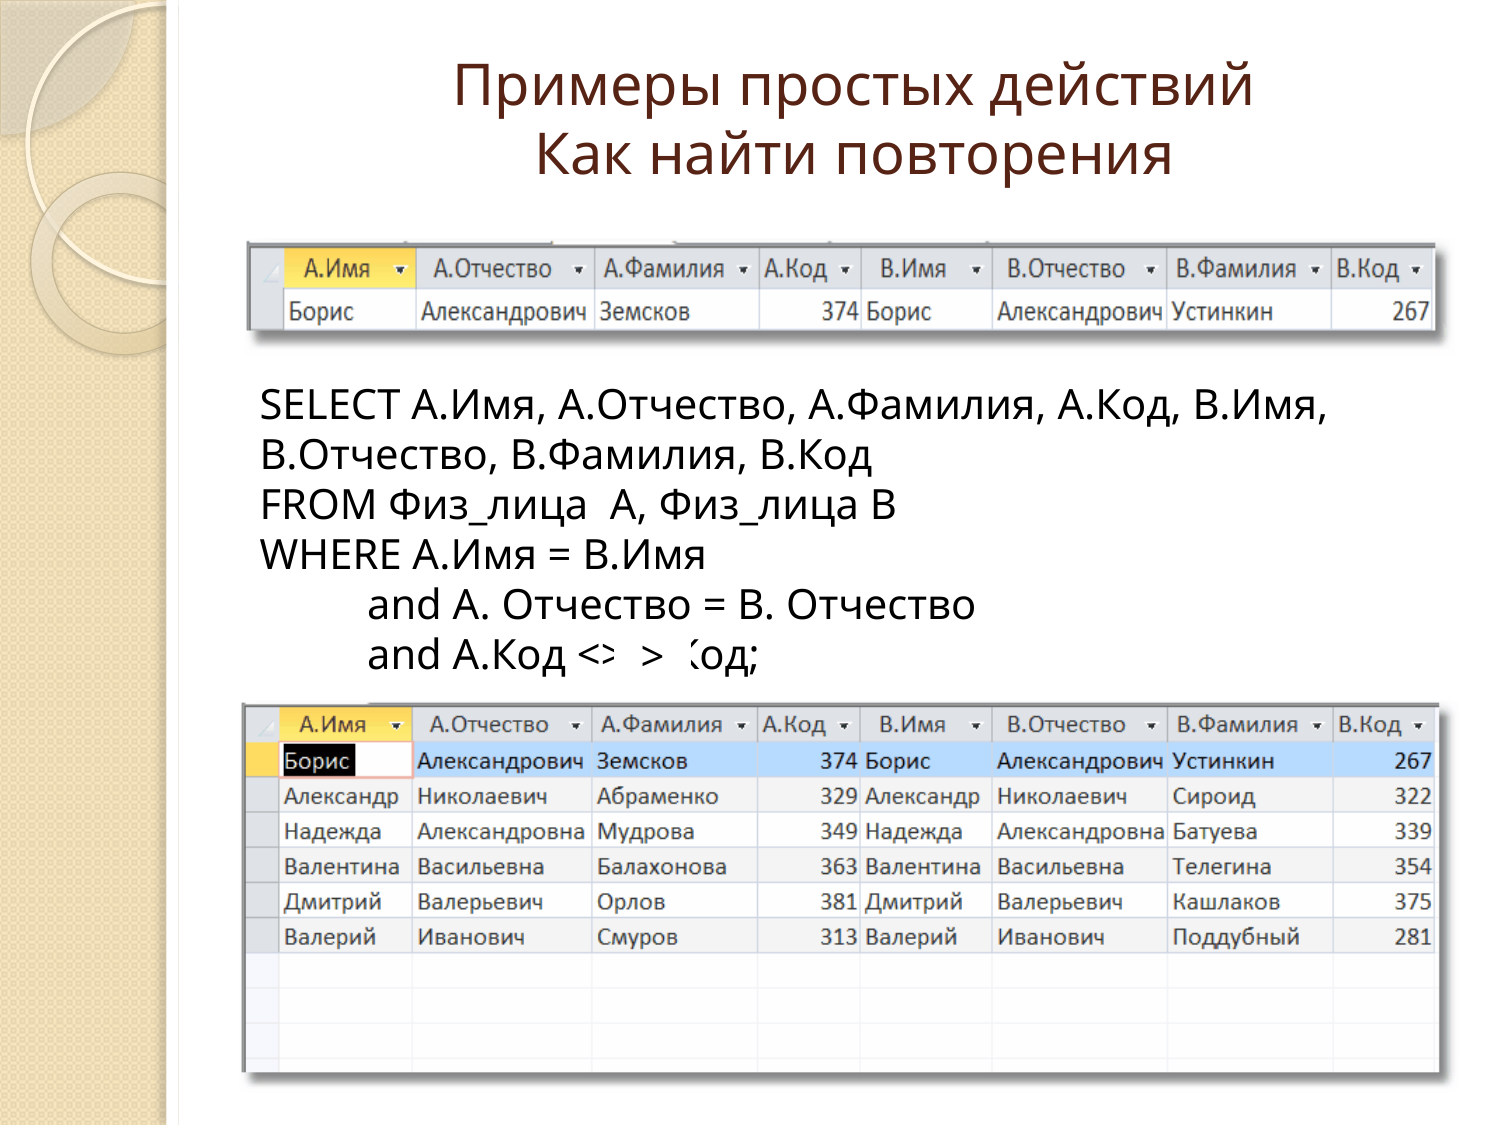

# Примеры простых действий Как найти повторения
SELECT A.Имя, A.Отчество, A.Фамилия, A.Код, B.Имя, B.Отчество, B.Фамилия, B.Код
FROM Физ_лица A, Физ_лица B
WHERE A.Имя = B.Имя
 and A. Отчество = B. Отчество
 and A.Код <> B.Код;
>